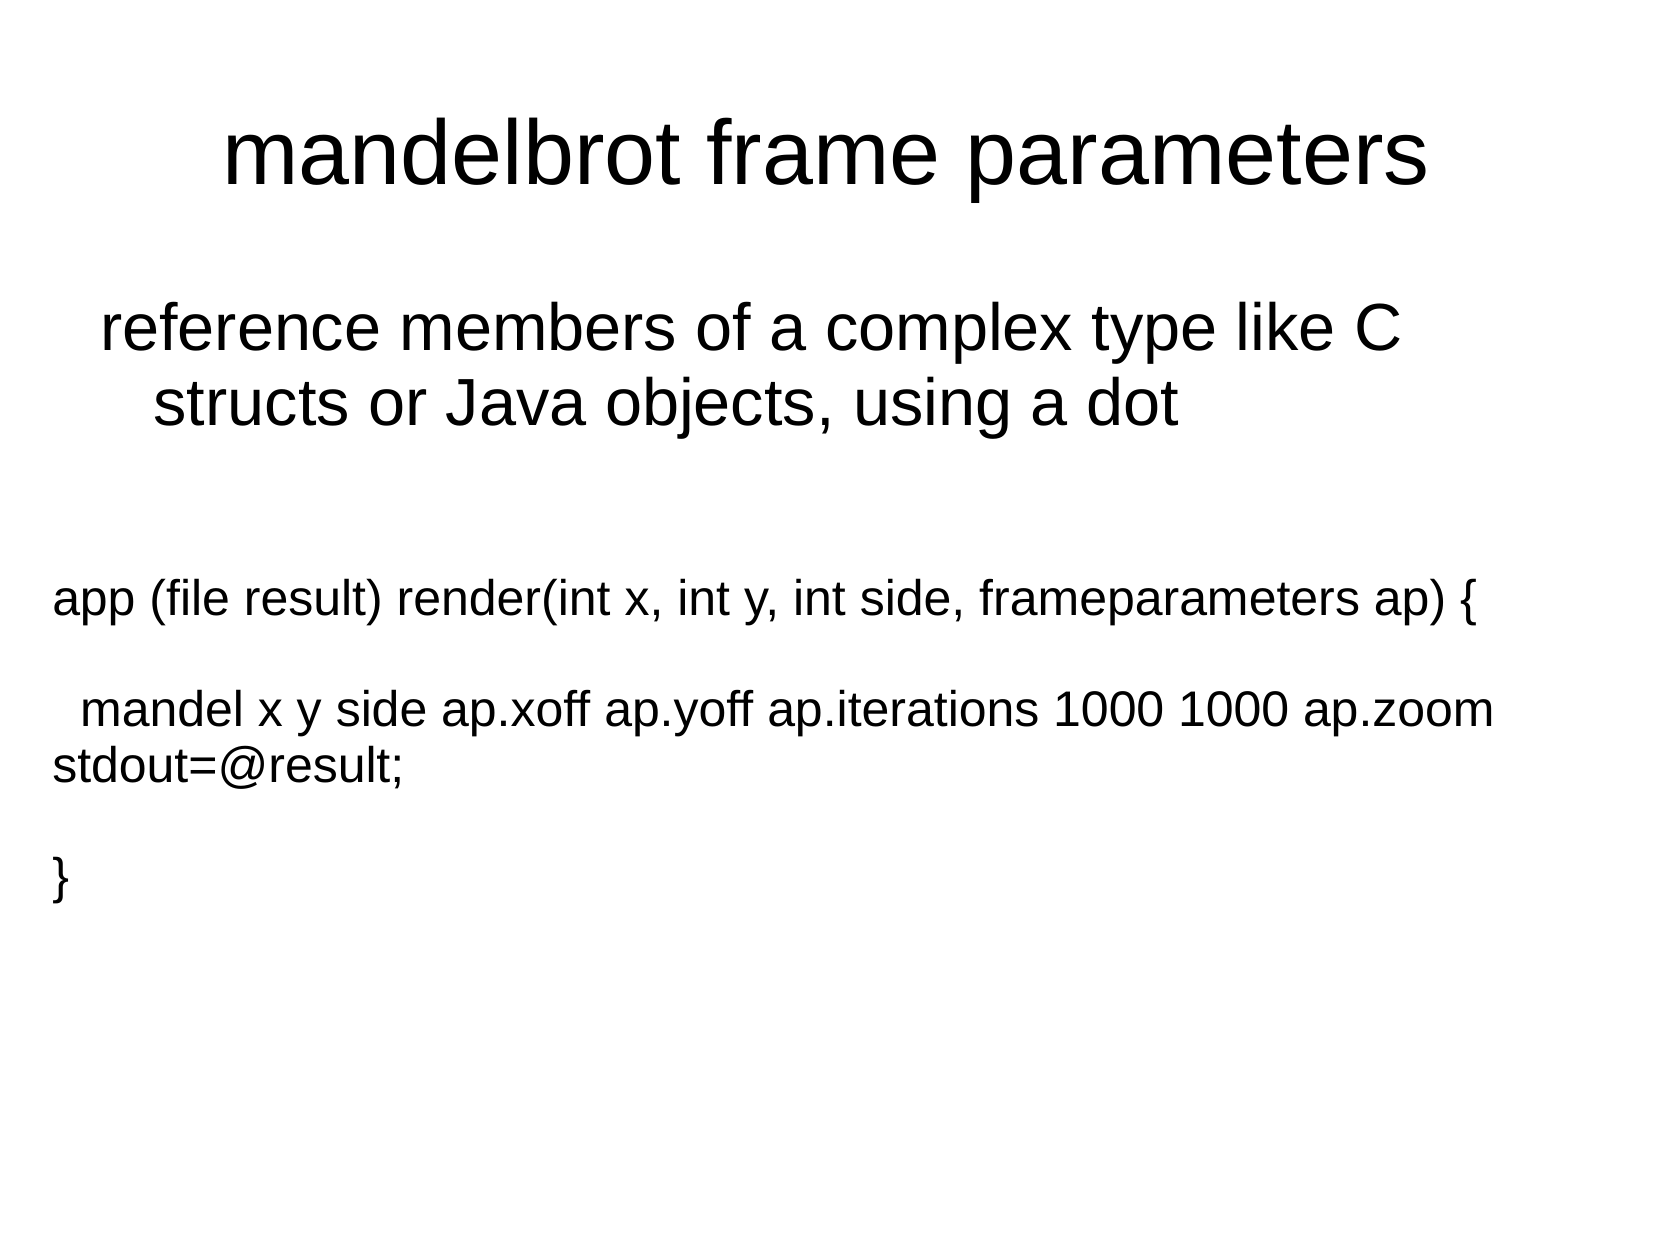

# mandelbrot frame parameters
reference members of a complex type like C structs or Java objects, using a dot
app (file result) render(int x, int y, int side, frameparameters ap) {
 mandel x y side ap.xoff ap.yoff ap.iterations 1000 1000 ap.zoom stdout=@result;
}